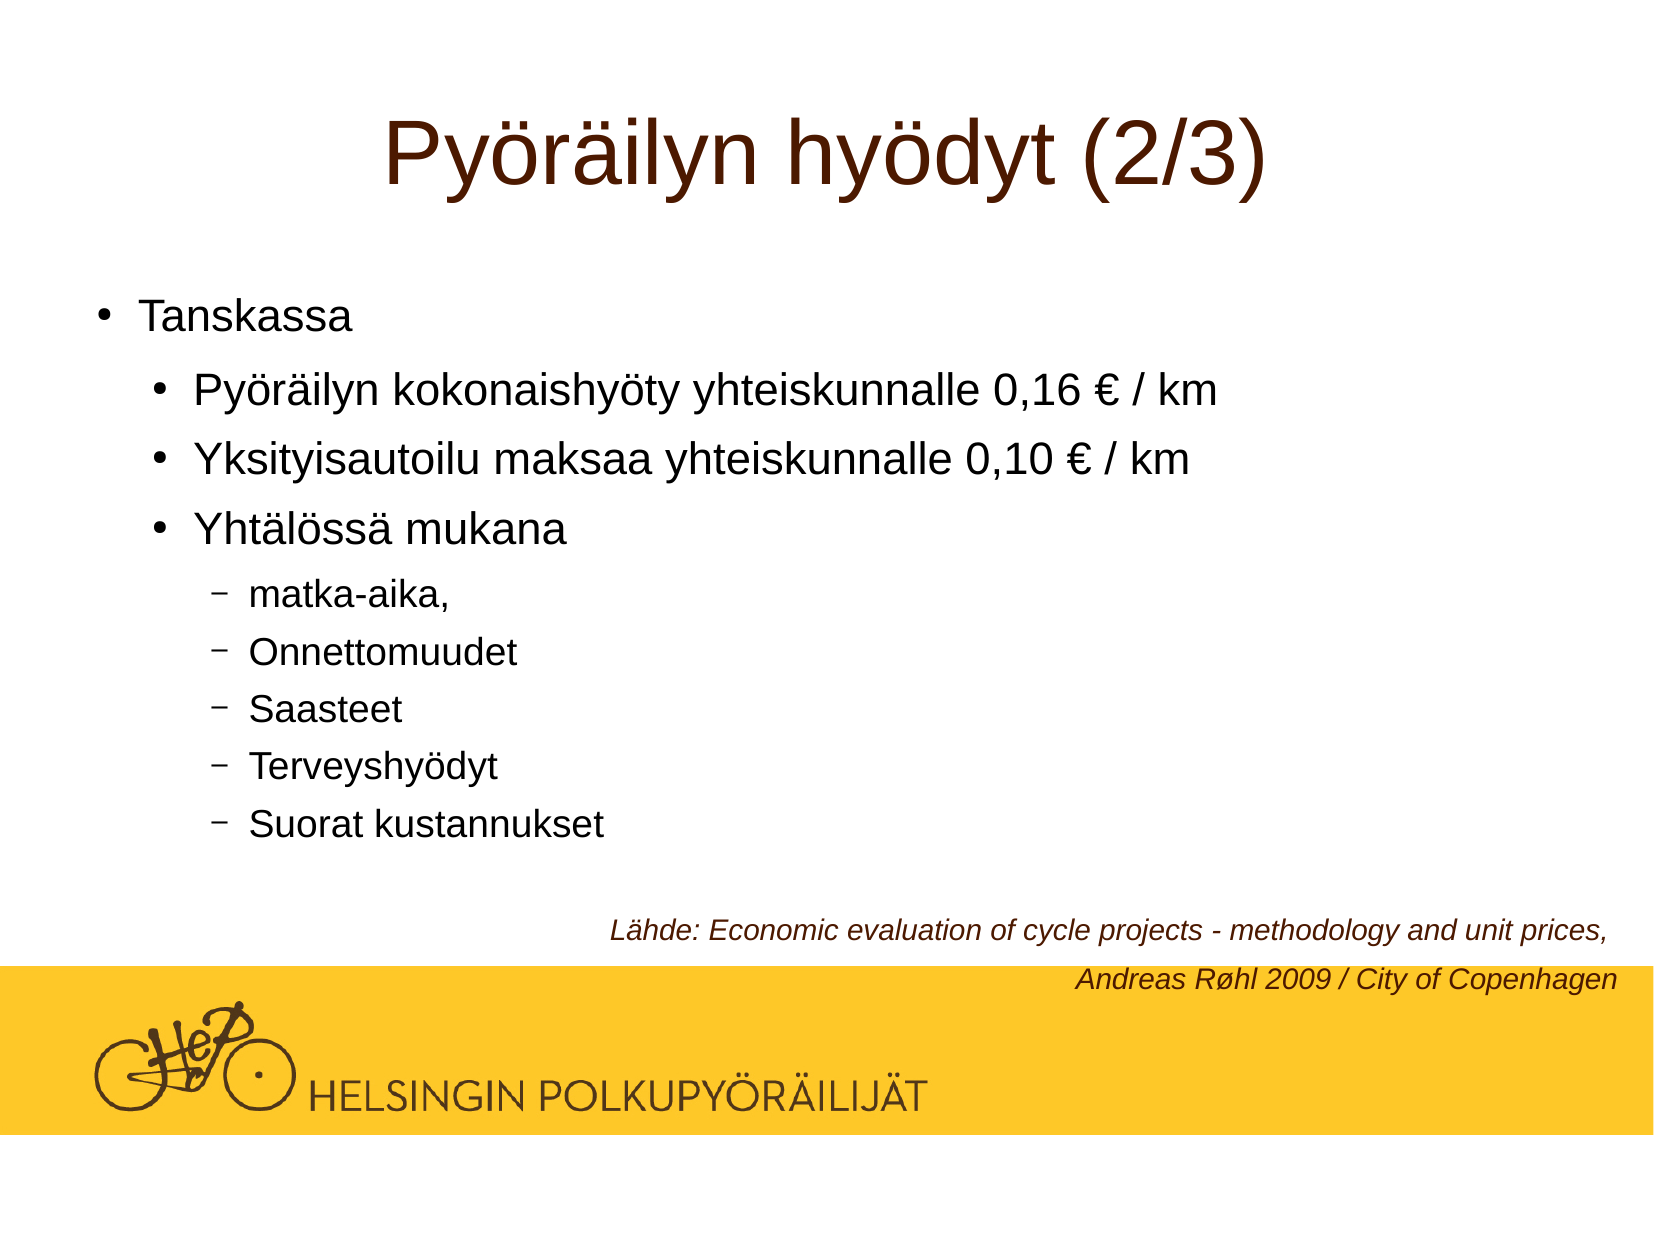

# Pyöräilyn hyödyt (2/3)
Tanskassa
Pyöräilyn kokonaishyöty yhteiskunnalle 0,16 € / km
Yksityisautoilu maksaa yhteiskunnalle 0,10 € / km
Yhtälössä mukana
matka-aika,
Onnettomuudet
Saasteet
Terveyshyödyt
Suorat kustannukset
Lähde: Economic evaluation of cycle projects - methodology and unit prices,
Andreas Røhl 2009 / City of Copenhagen